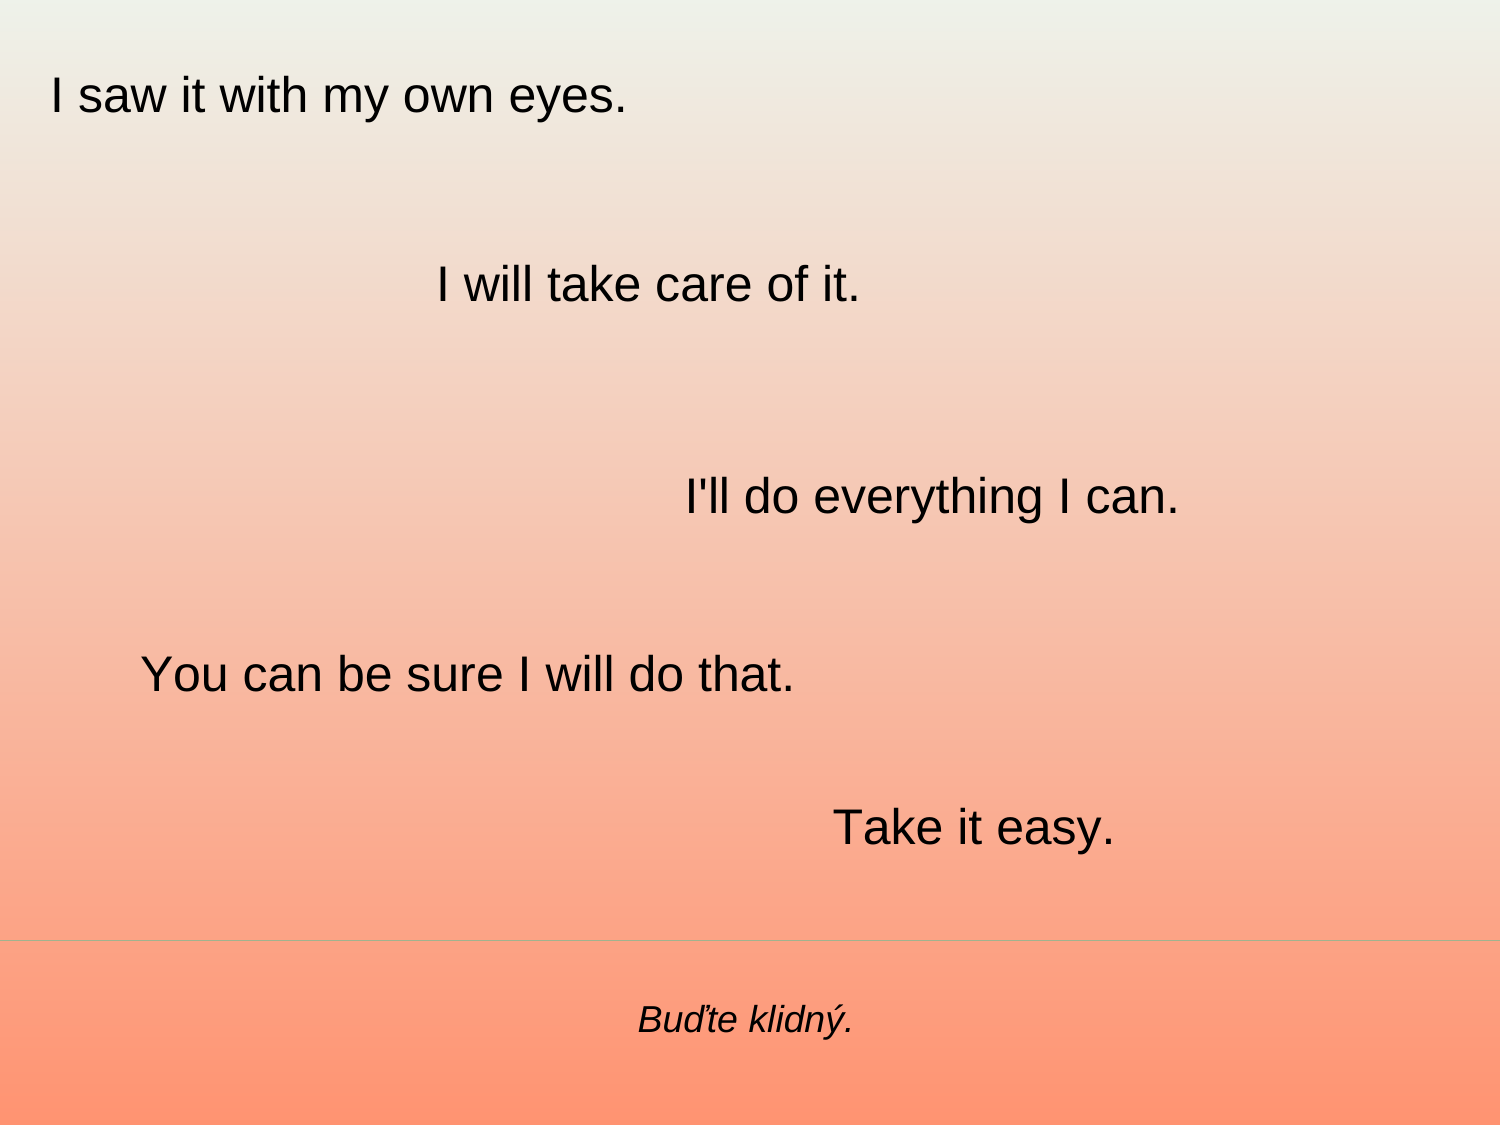

I saw it with my own eyes.
I will take care of it.
I'll do everything I can.
You can be sure I will do that.
Take it easy.
Buďte klidný.